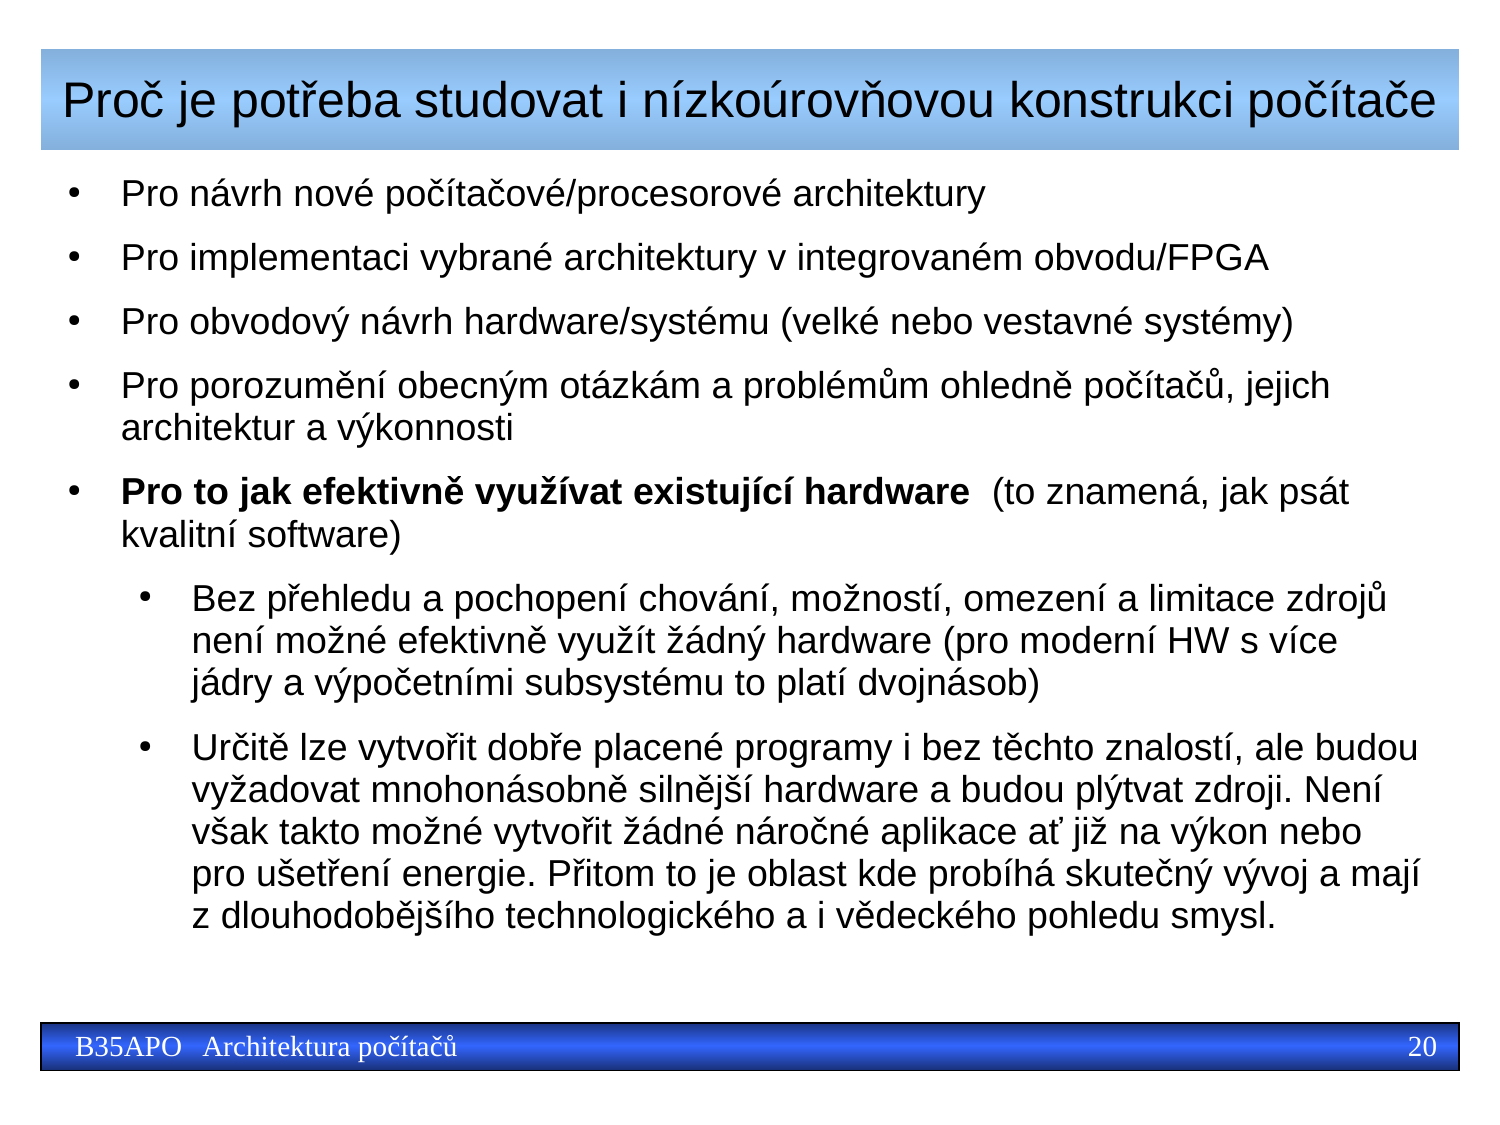

# Proč je potřeba studovat i nízkoúrovňovou konstrukci počítače
Pro návrh nové počítačové/procesorové architektury
Pro implementaci vybrané architektury v integrovaném obvodu/FPGA
Pro obvodový návrh hardware/systému (velké nebo vestavné systémy)
Pro porozumění obecným otázkám a problémům ohledně počítačů, jejich architektur a výkonnosti
Pro to jak efektivně využívat existující hardware (to znamená, jak psát kvalitní software)
Bez přehledu a pochopení chování, možností, omezení a limitace zdrojů není možné efektivně využít žádný hardware (pro moderní HW s více jádry a výpočetními subsystému to platí dvojnásob)
Určitě lze vytvořit dobře placené programy i bez těchto znalostí, ale budou vyžadovat mnohonásobně silnější hardware a budou plýtvat zdroji. Není však takto možné vytvořit žádné náročné aplikace ať již na výkon nebo pro ušetření energie. Přitom to je oblast kde probíhá skutečný vývoj a mají z dlouhodobějšího technologického a i vědeckého pohledu smysl.
B35APO Architektura počítačů
20